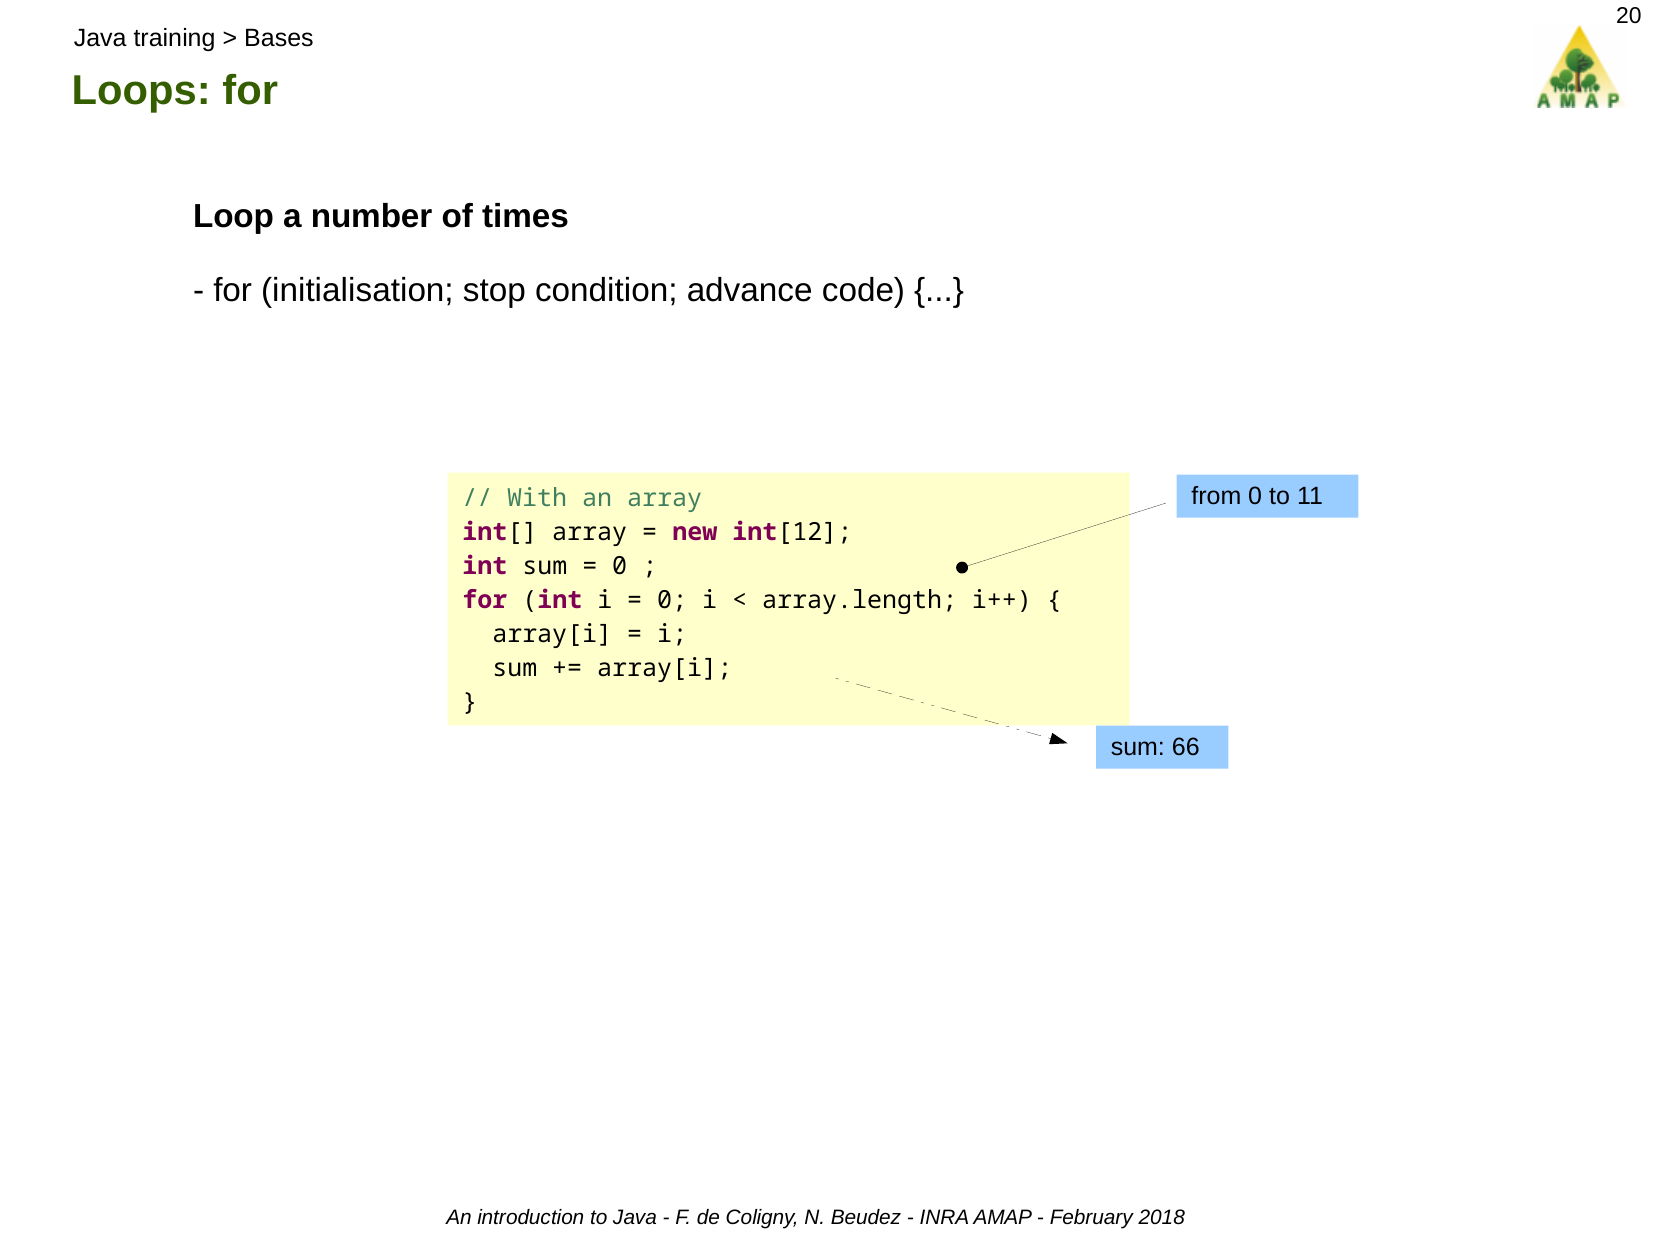

20
Java training > Bases
Loops: for
Loop a number of times
- for (initialisation; stop condition; advance code) {...}
// With an array
int[] array = new int[12];
int sum = 0 ;
for (int i = 0; i < array.length; i++) {
 array[i] = i;
 sum += array[i];
}
from 0 to 11
sum: 66